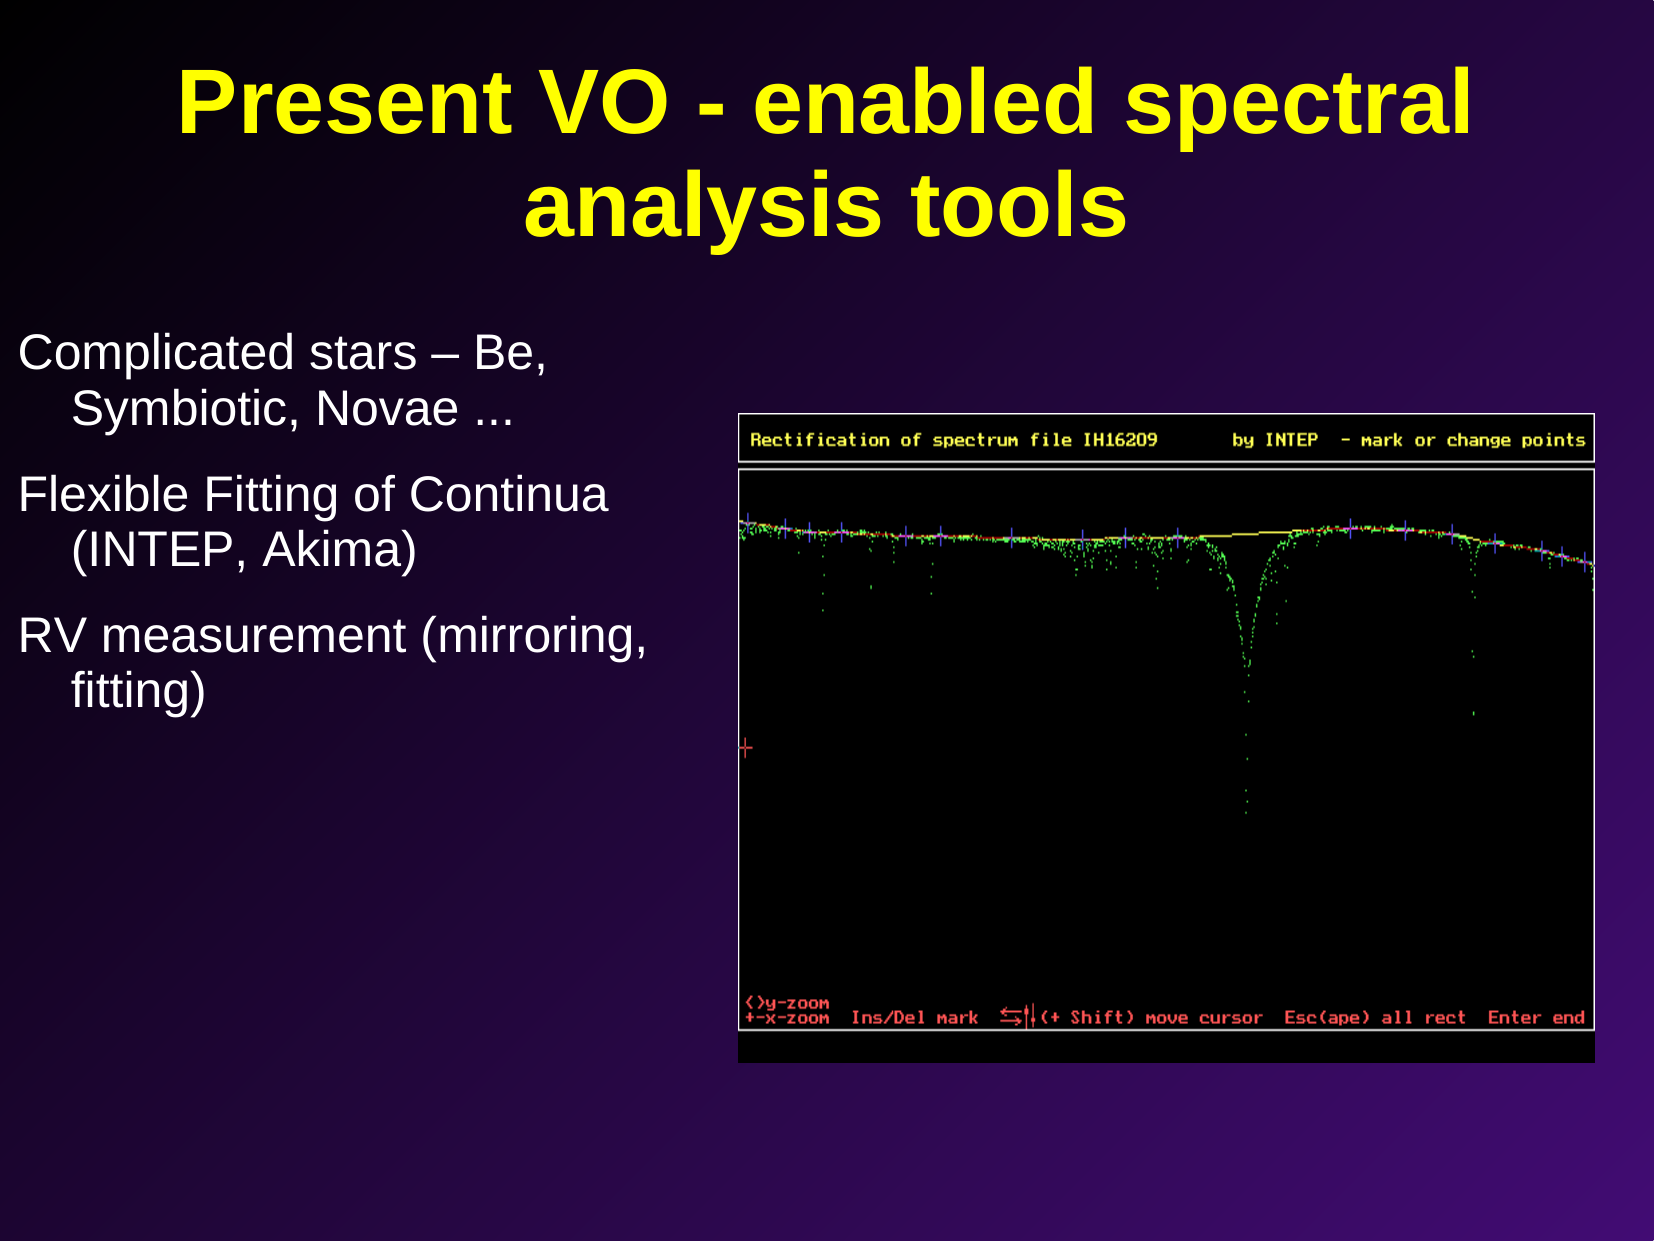

# Present VO - enabled spectral analysis tools
Complicated stars – Be, Symbiotic, Novae ...
Flexible Fitting of Continua (INTEP, Akima)
RV measurement (mirroring, fitting)